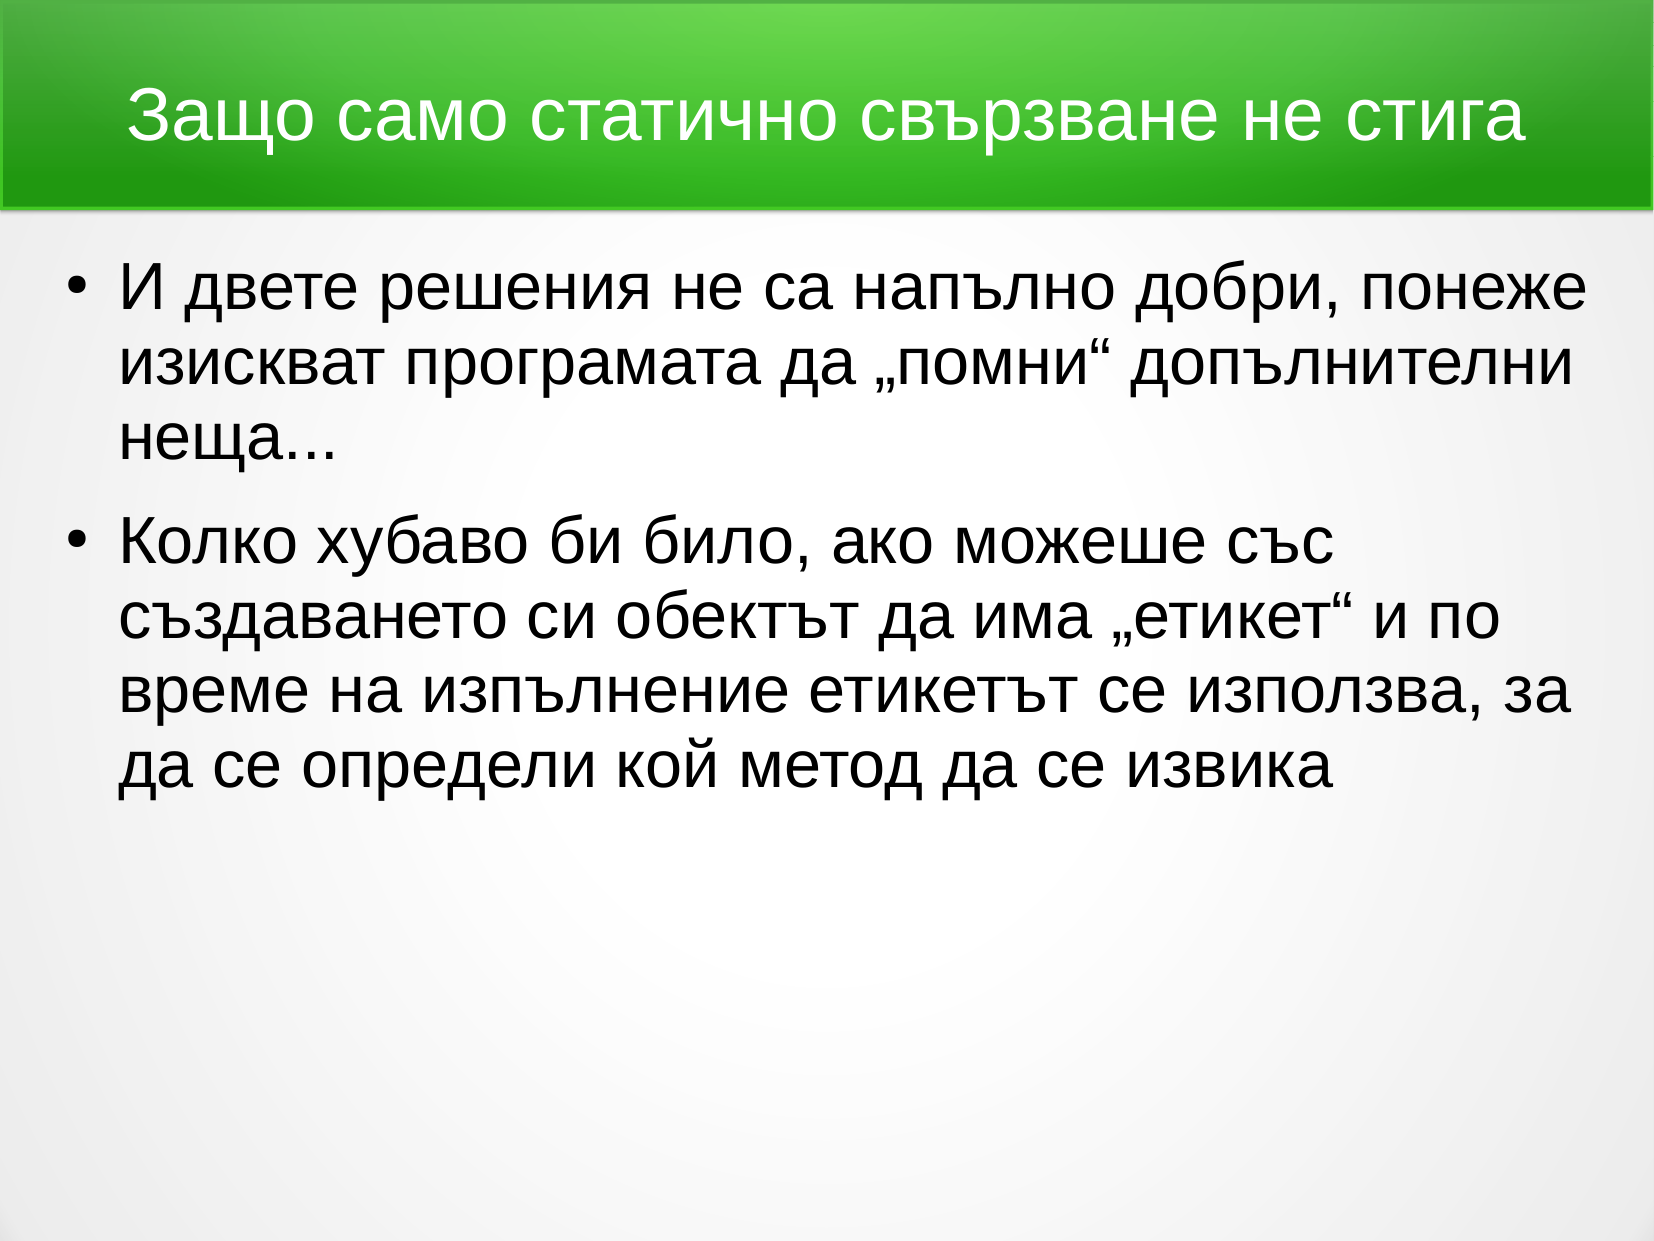

# Защо само статично свързване не стига
И двете решения не са напълно добри, понеже изискват програмата да „помни“ допълнителни неща...
Колко хубаво би било, ако можеше със създаването си обектът да има „етикет“ и по време на изпълнение етикетът се използва, за да се определи кой метод да се извика